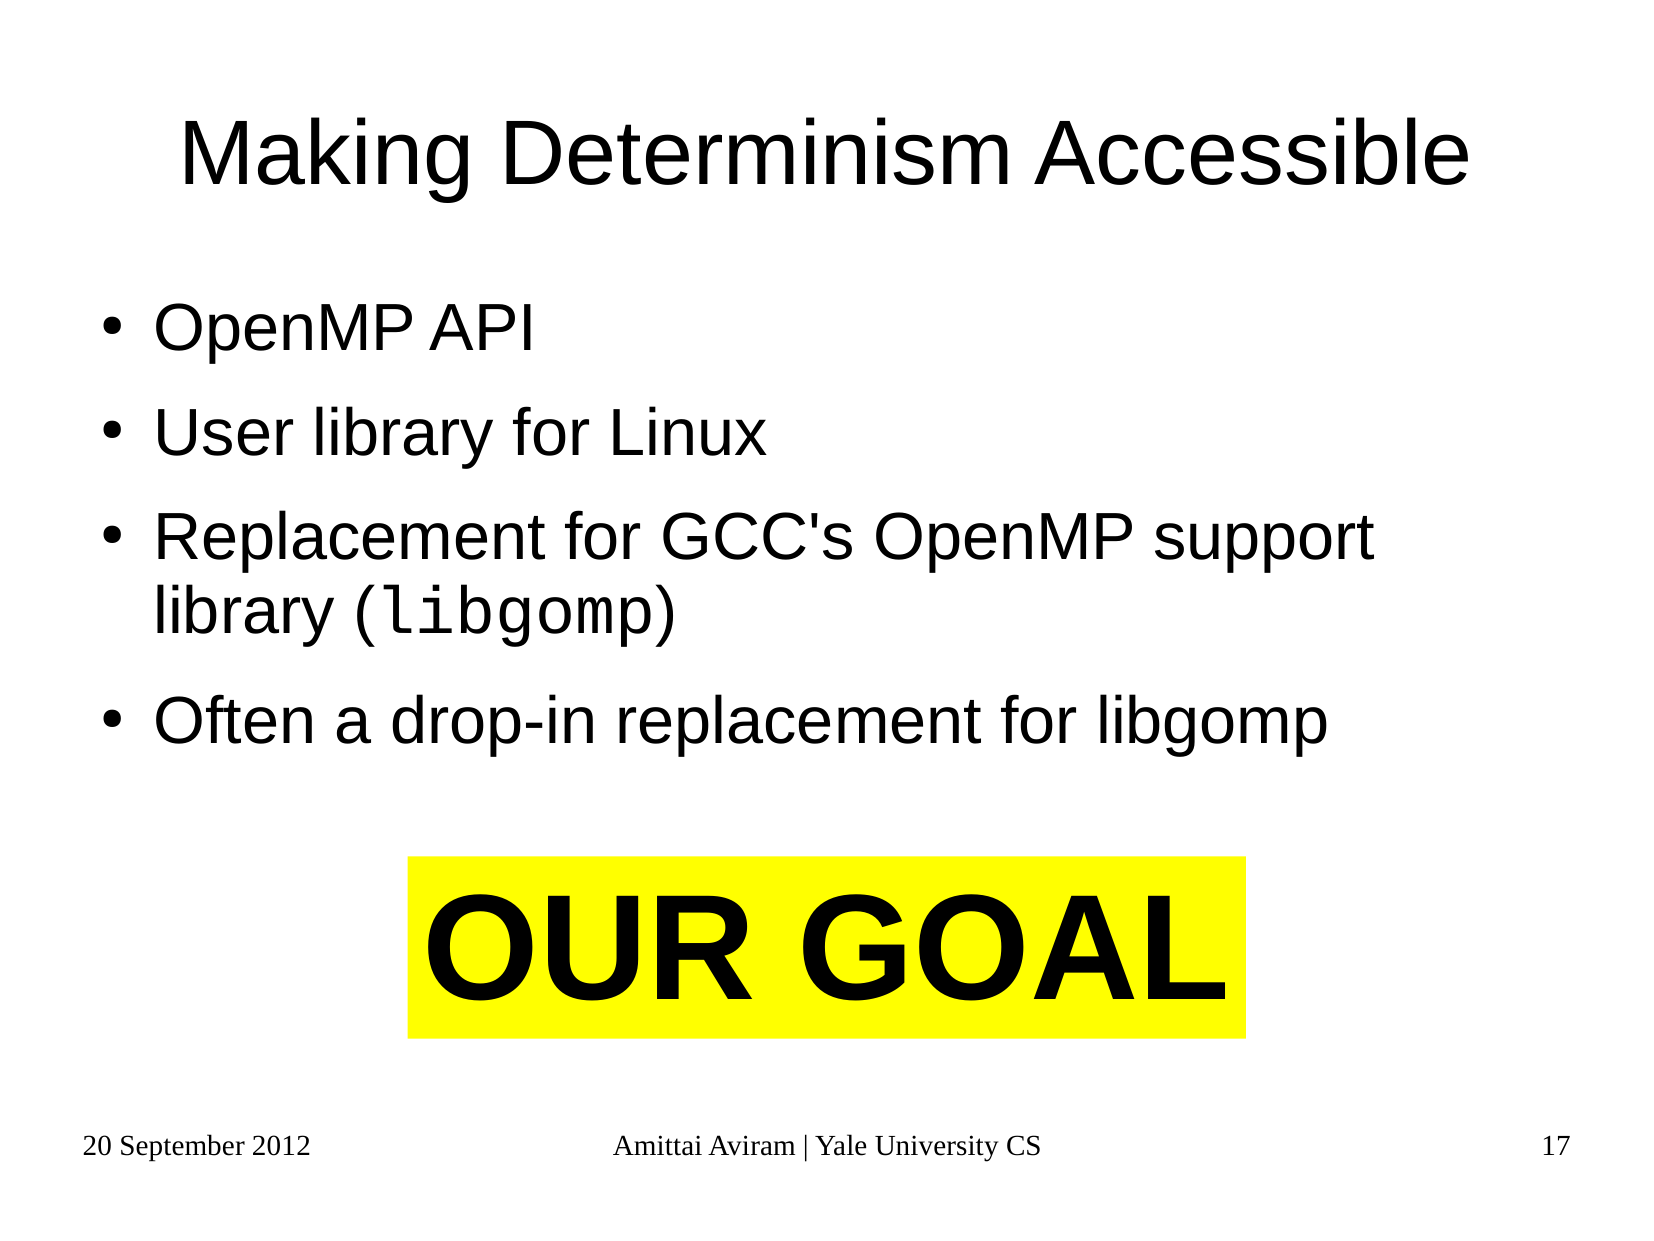

# Making Determinism Accessible
OpenMP API
User library for Linux
Replacement for GCC's OpenMP support library (libgomp)
Often a drop-in replacement for libgomp
OUR GOAL
17